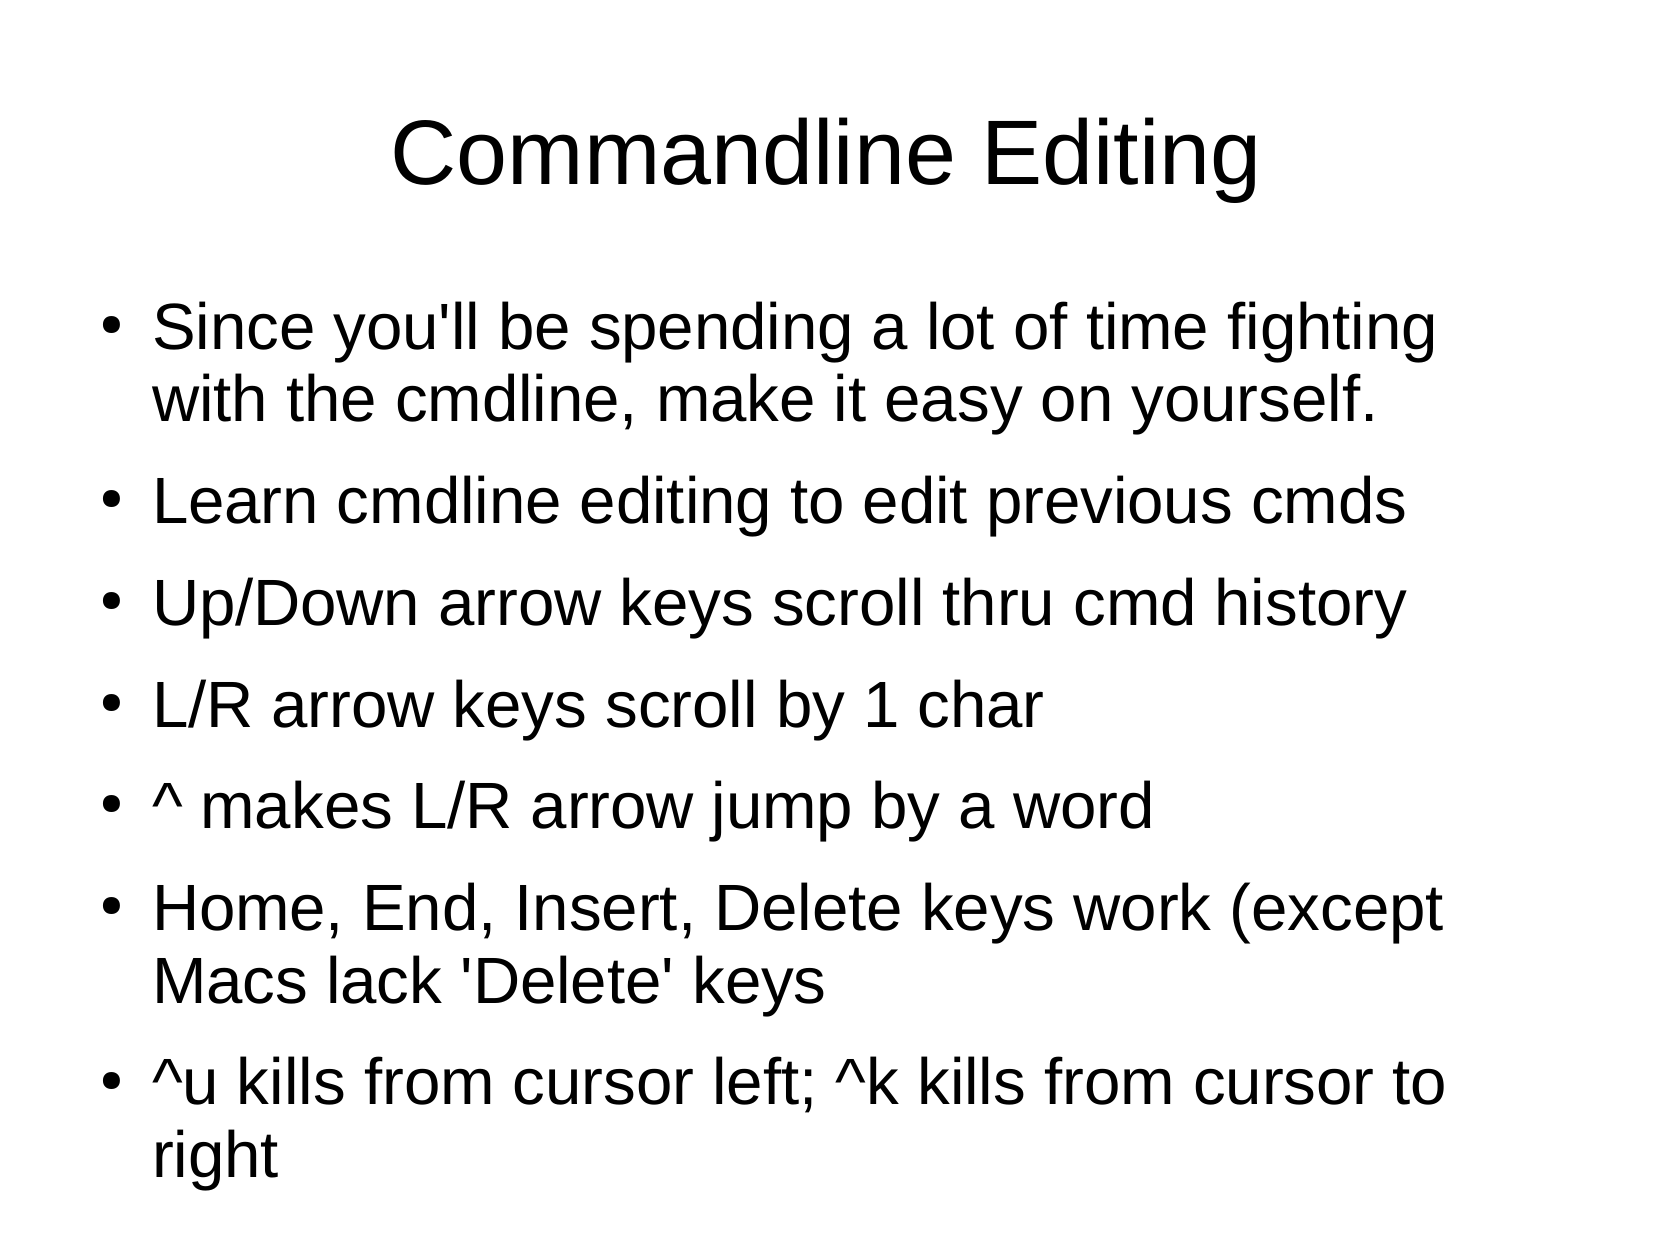

# Commandline Editing
Since you'll be spending a lot of time fighting with the cmdline, make it easy on yourself.
Learn cmdline editing to edit previous cmds
Up/Down arrow keys scroll thru cmd history
L/R arrow keys scroll by 1 char
^ makes L/R arrow jump by a word
Home, End, Insert, Delete keys work (except Macs lack 'Delete' keys
^u kills from cursor left; ^k kills from cursor to right